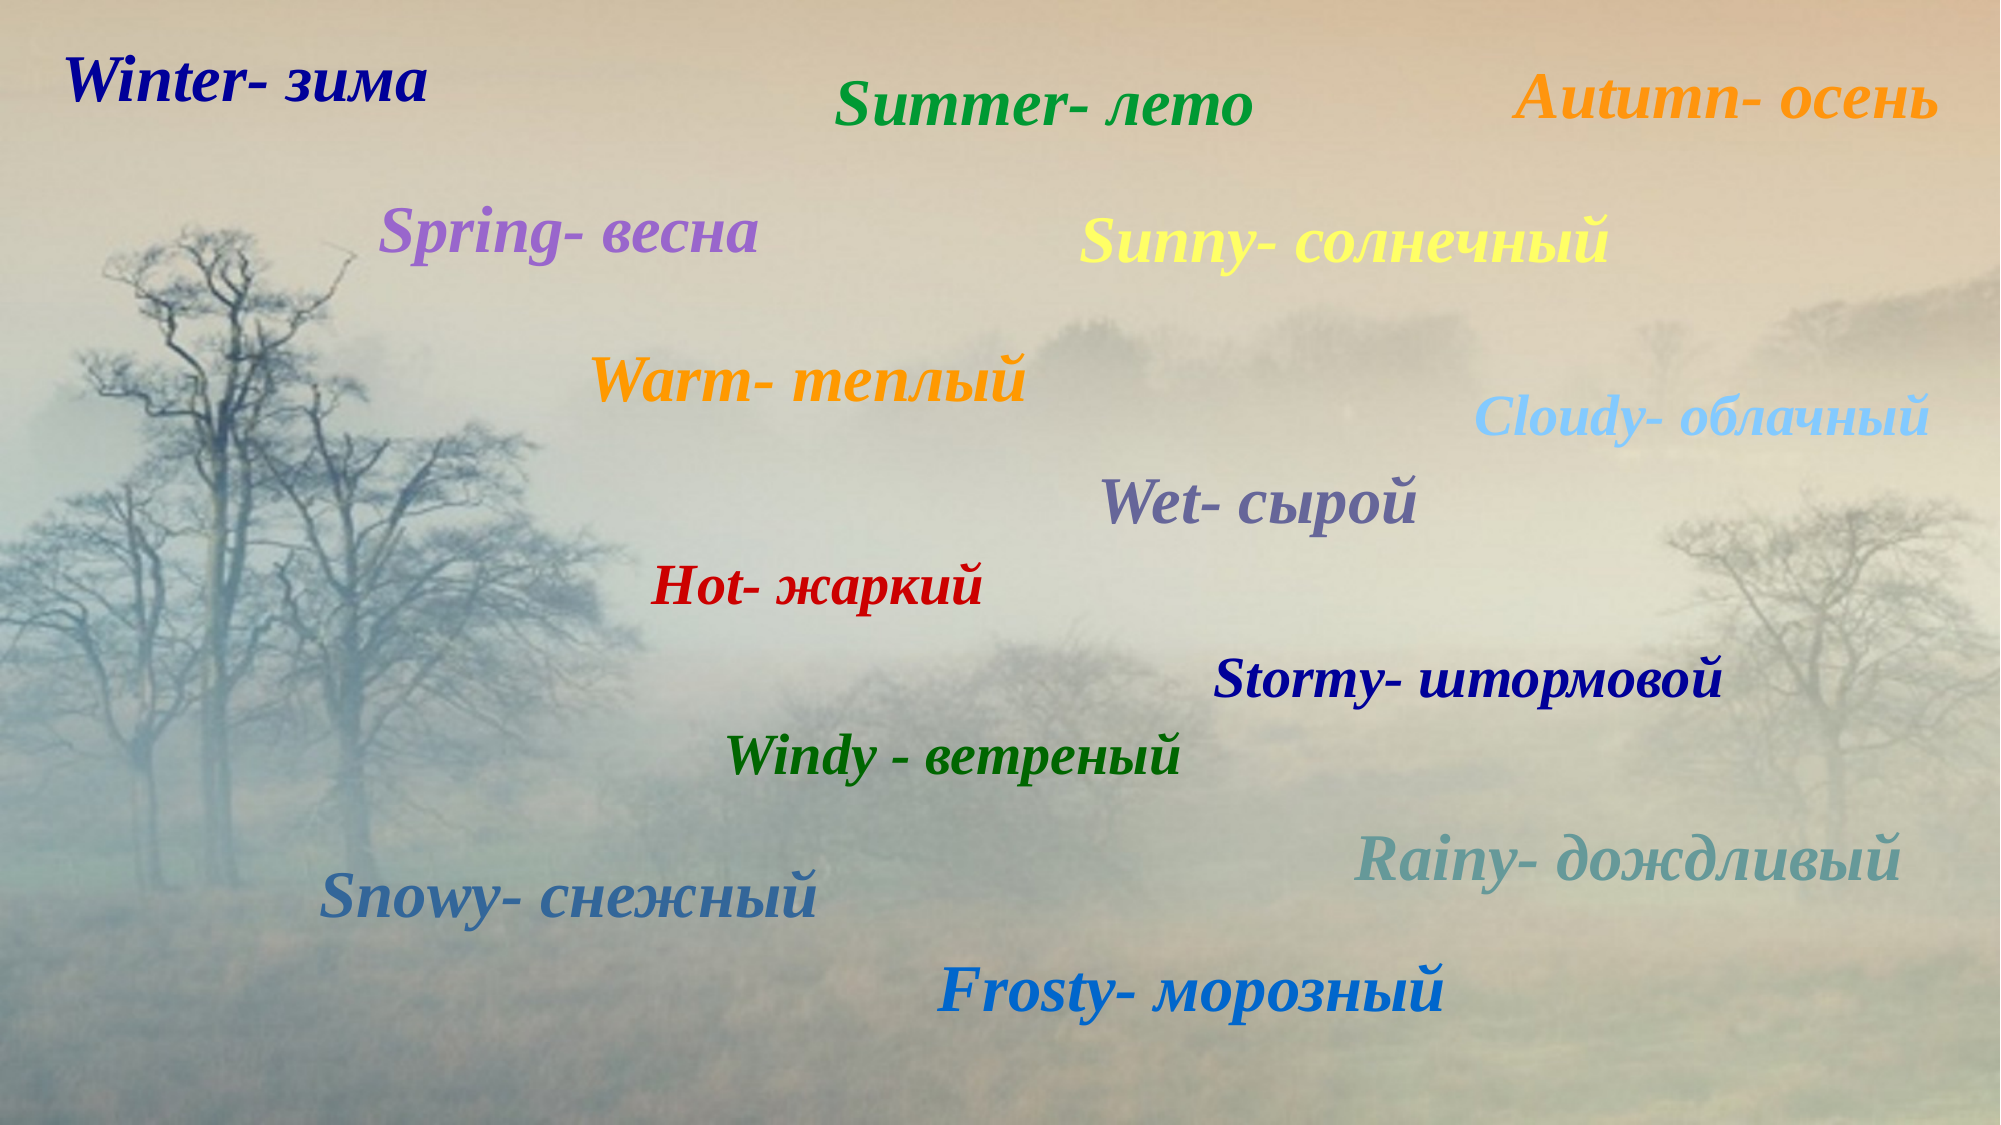

Winter- зима
Autumn- осень
Summer- лето
Spring- весна
Sunny- солнечный
Warm- теплый
Cloudy- облачный
Wet- сырой
Hot- жаркий
Stormy- штормовой
Windy - ветреный
Rainy- дождливый
Snowy- снежный
Frosty- морозный